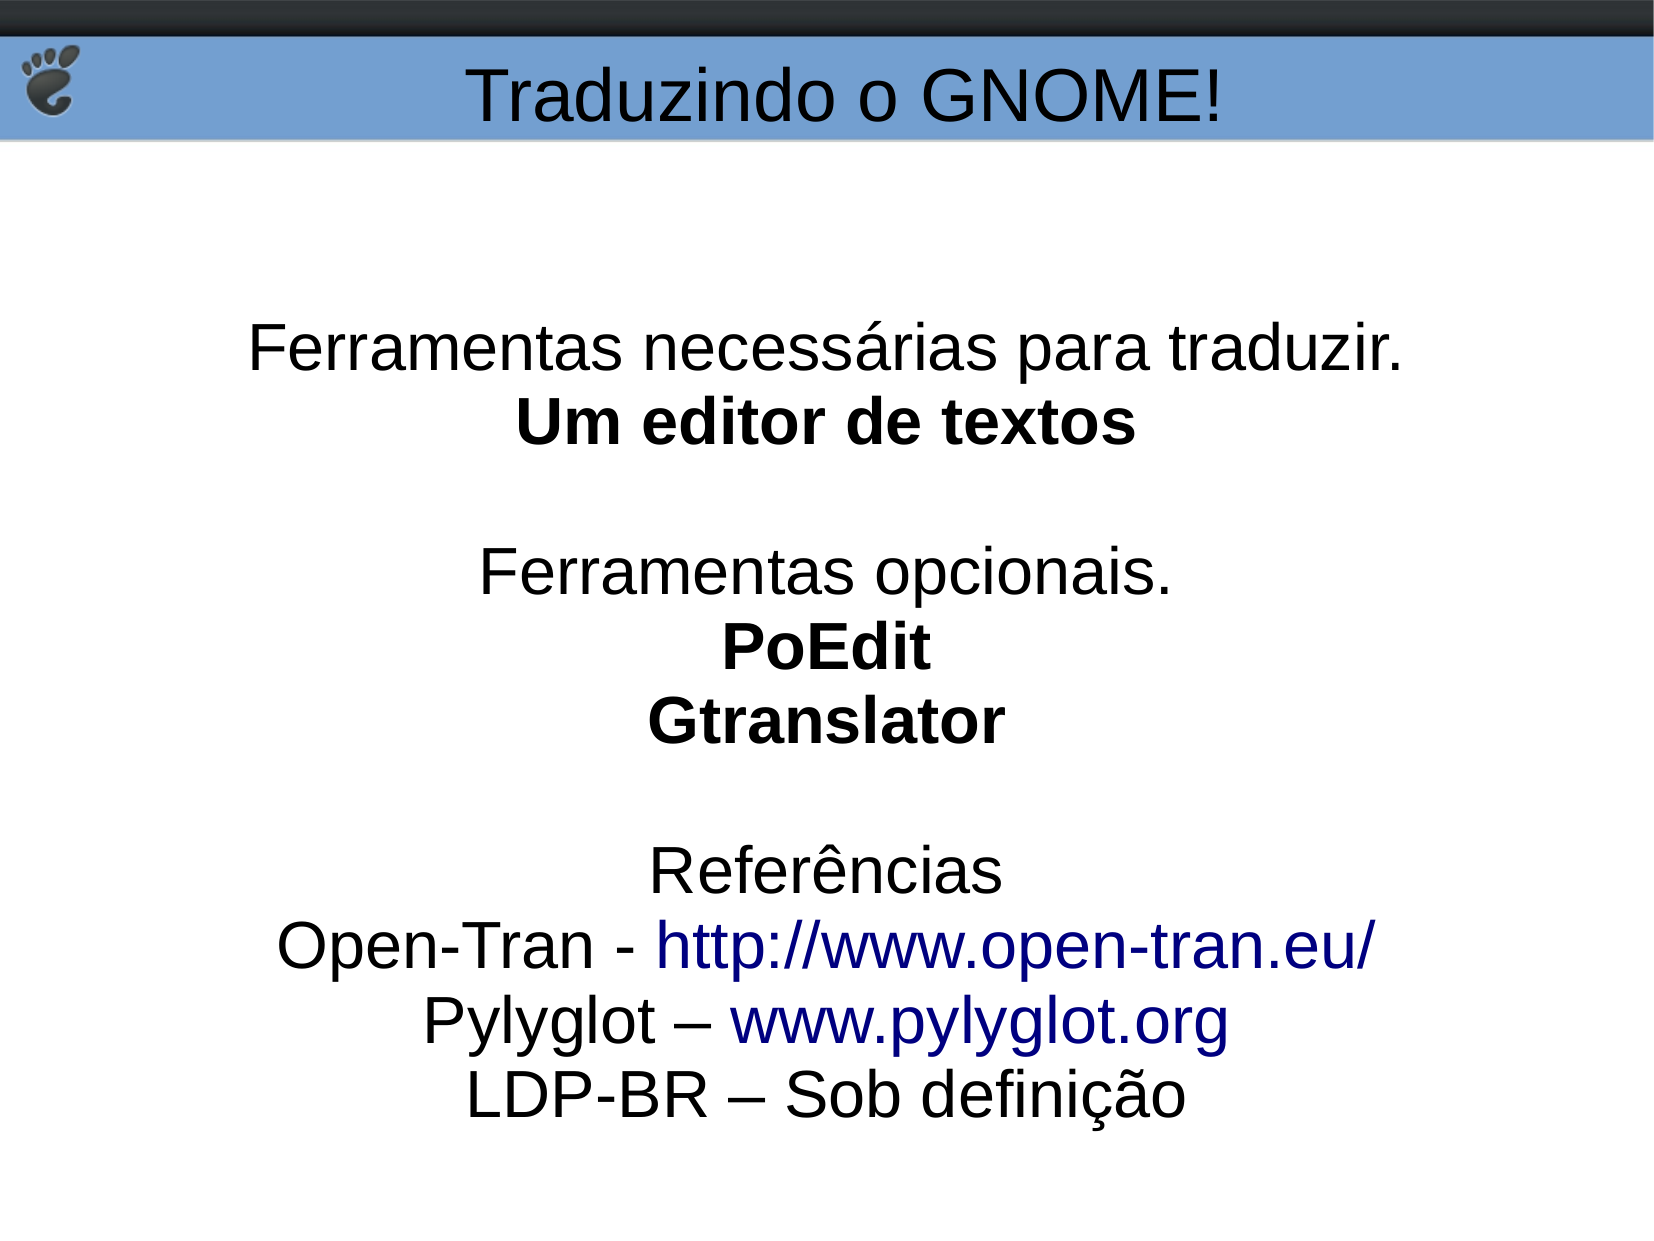

# Traduzindo o GNOME!
Ferramentas necessárias para traduzir.
Um editor de textos
Ferramentas opcionais.
PoEdit
Gtranslator
Referências
Open-Tran - http://www.open-tran.eu/
Pylyglot – www.pylyglot.org
LDP-BR – Sob definição